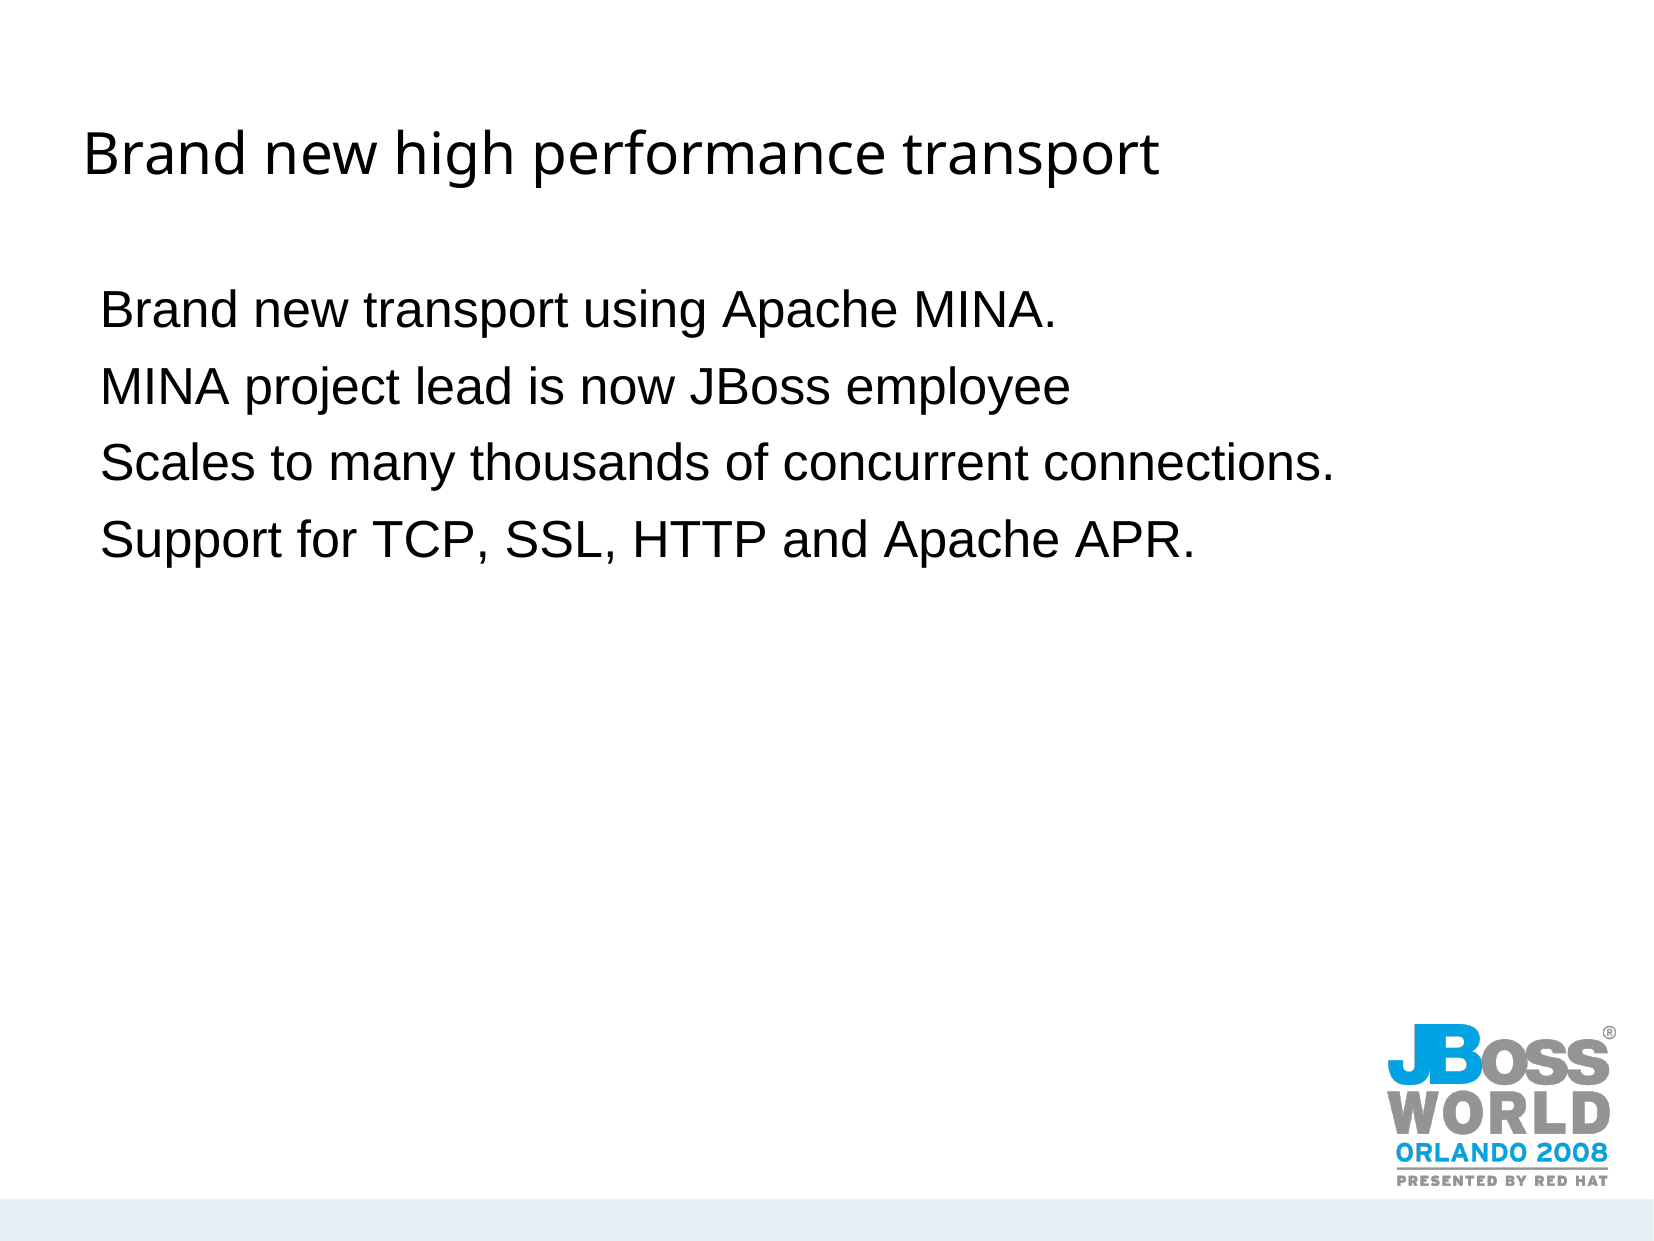

# Brand new high performance transport
Brand new transport using Apache MINA.
MINA project lead is now JBoss employee
Scales to many thousands of concurrent connections.
Support for TCP, SSL, HTTP and Apache APR.